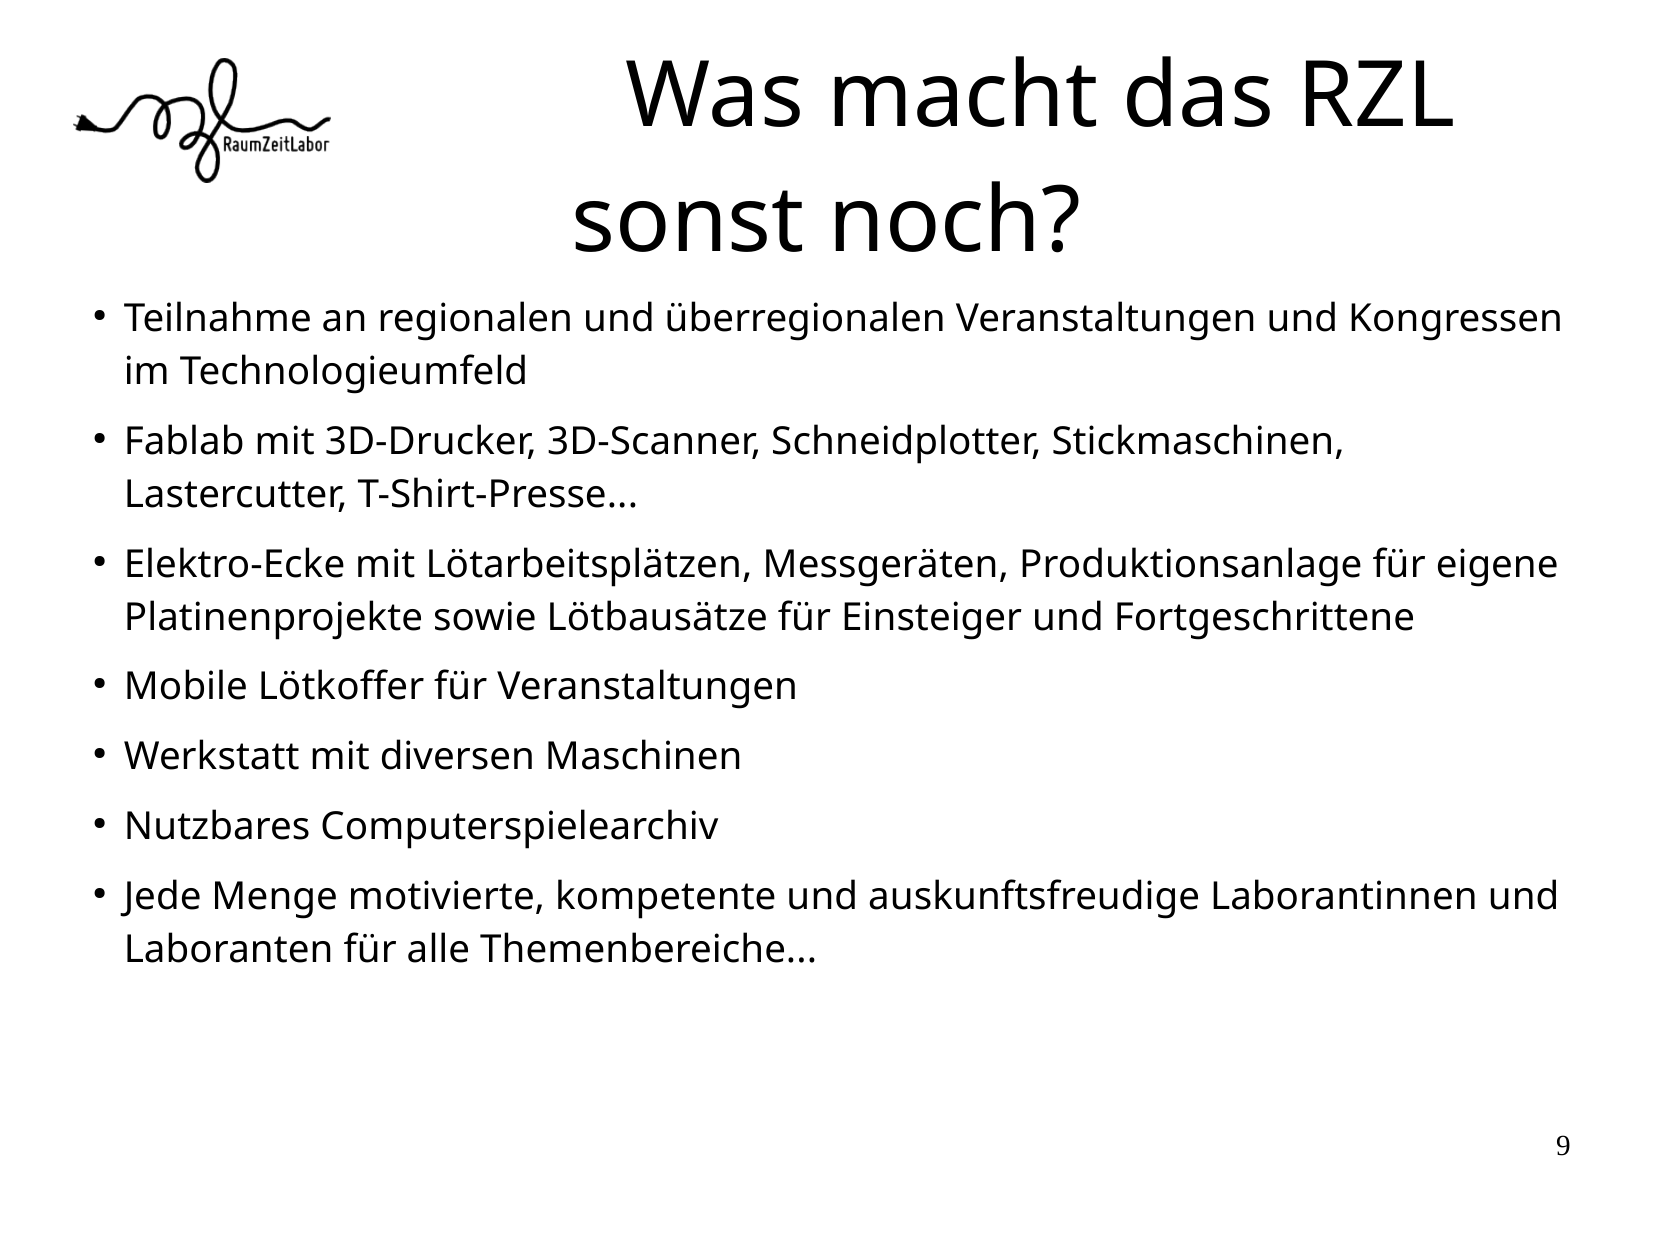

# Was macht das RZL sonst noch?
Teilnahme an regionalen und überregionalen Veranstaltungen und Kongressen im Technologieumfeld
Fablab mit 3D-Drucker, 3D-Scanner, Schneidplotter, Stickmaschinen, Lastercutter, T-Shirt-Presse...
Elektro-Ecke mit Lötarbeitsplätzen, Messgeräten, Produktionsanlage für eigene Platinenprojekte sowie Lötbausätze für Einsteiger und Fortgeschrittene
Mobile Lötkoffer für Veranstaltungen
Werkstatt mit diversen Maschinen
Nutzbares Computerspielearchiv
Jede Menge motivierte, kompetente und auskunftsfreudige Laborantinnen und Laboranten für alle Themenbereiche...
9